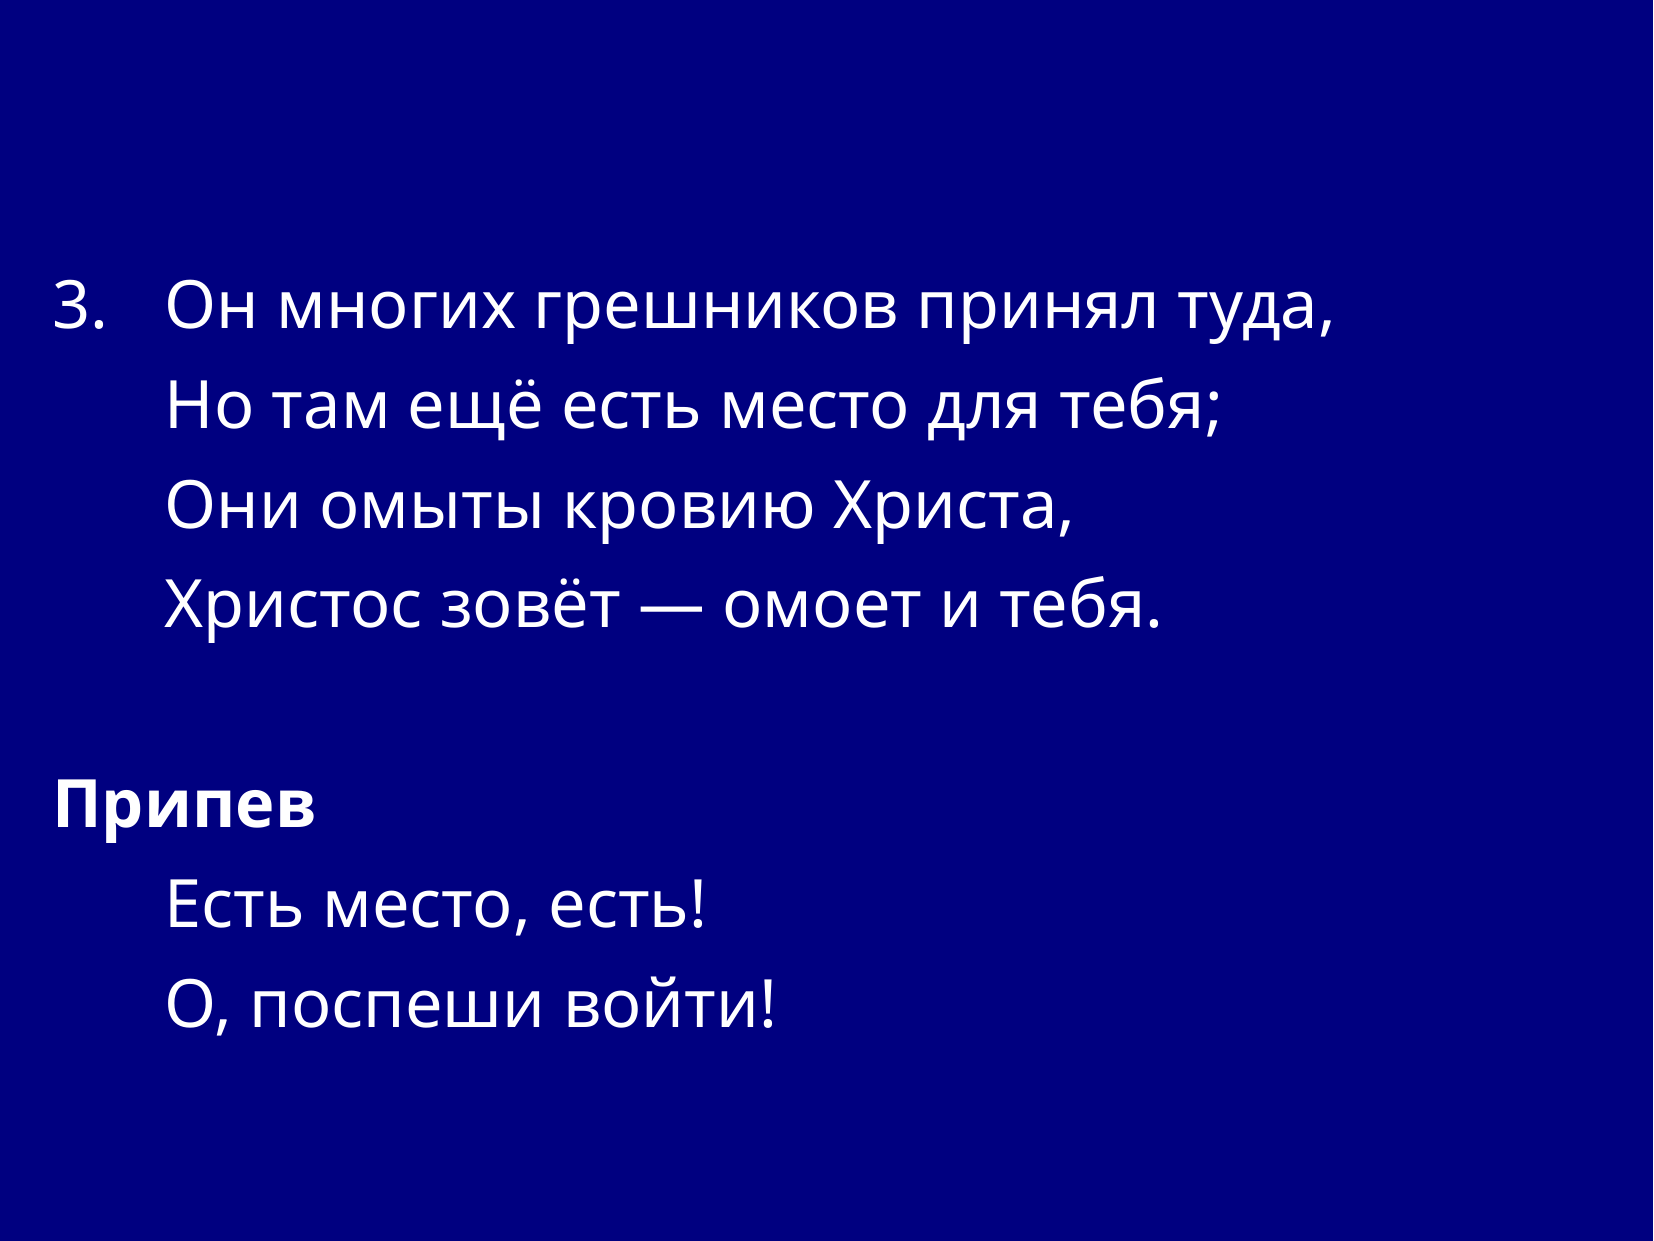

3.	Он многих грешников принял туда,
	Но там ещё есть место для тебя;
	Они омыты кровию Христа,
	Христос зовёт — омоет и тебя.
Припев
	Есть место, есть!
	О, поспеши войти!